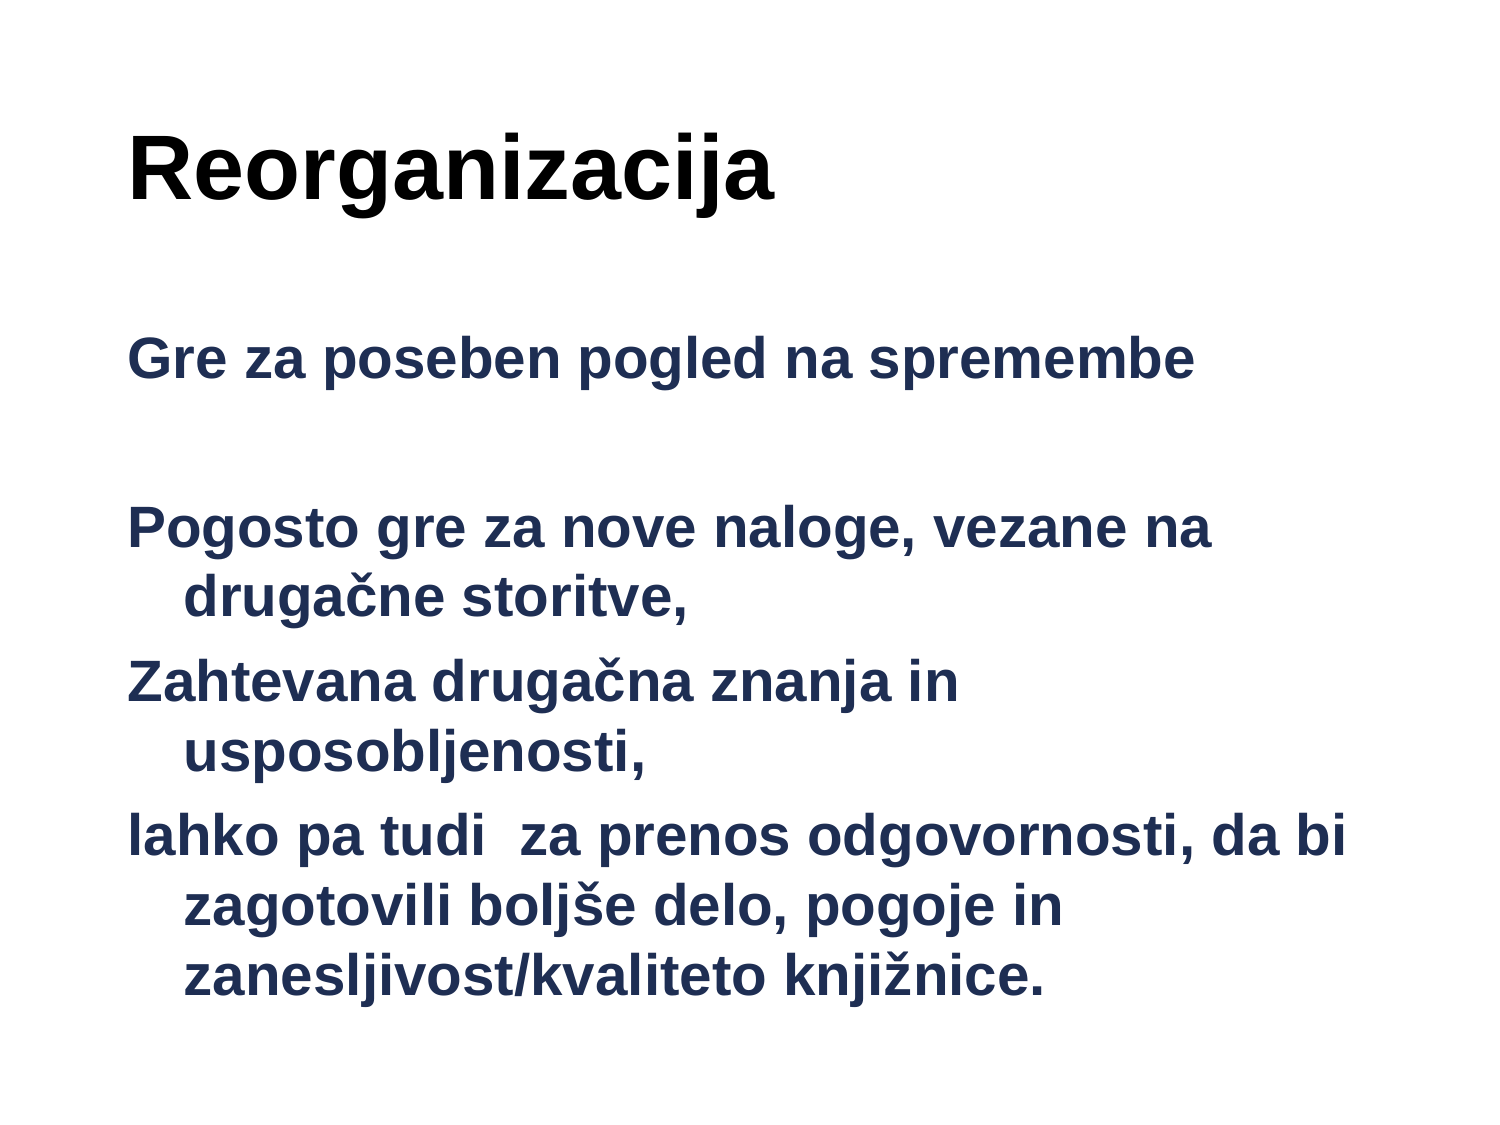

# Reorganizacija
Gre za poseben pogled na spremembe
Pogosto gre za nove naloge, vezane na drugačne storitve,
Zahtevana drugačna znanja in usposobljenosti,
lahko pa tudi za prenos odgovornosti, da bi zagotovili boljše delo, pogoje in zanesljivost/kvaliteto knjižnice.
Primoz Juznic, BINK, FF, Univerza v Ljubljani